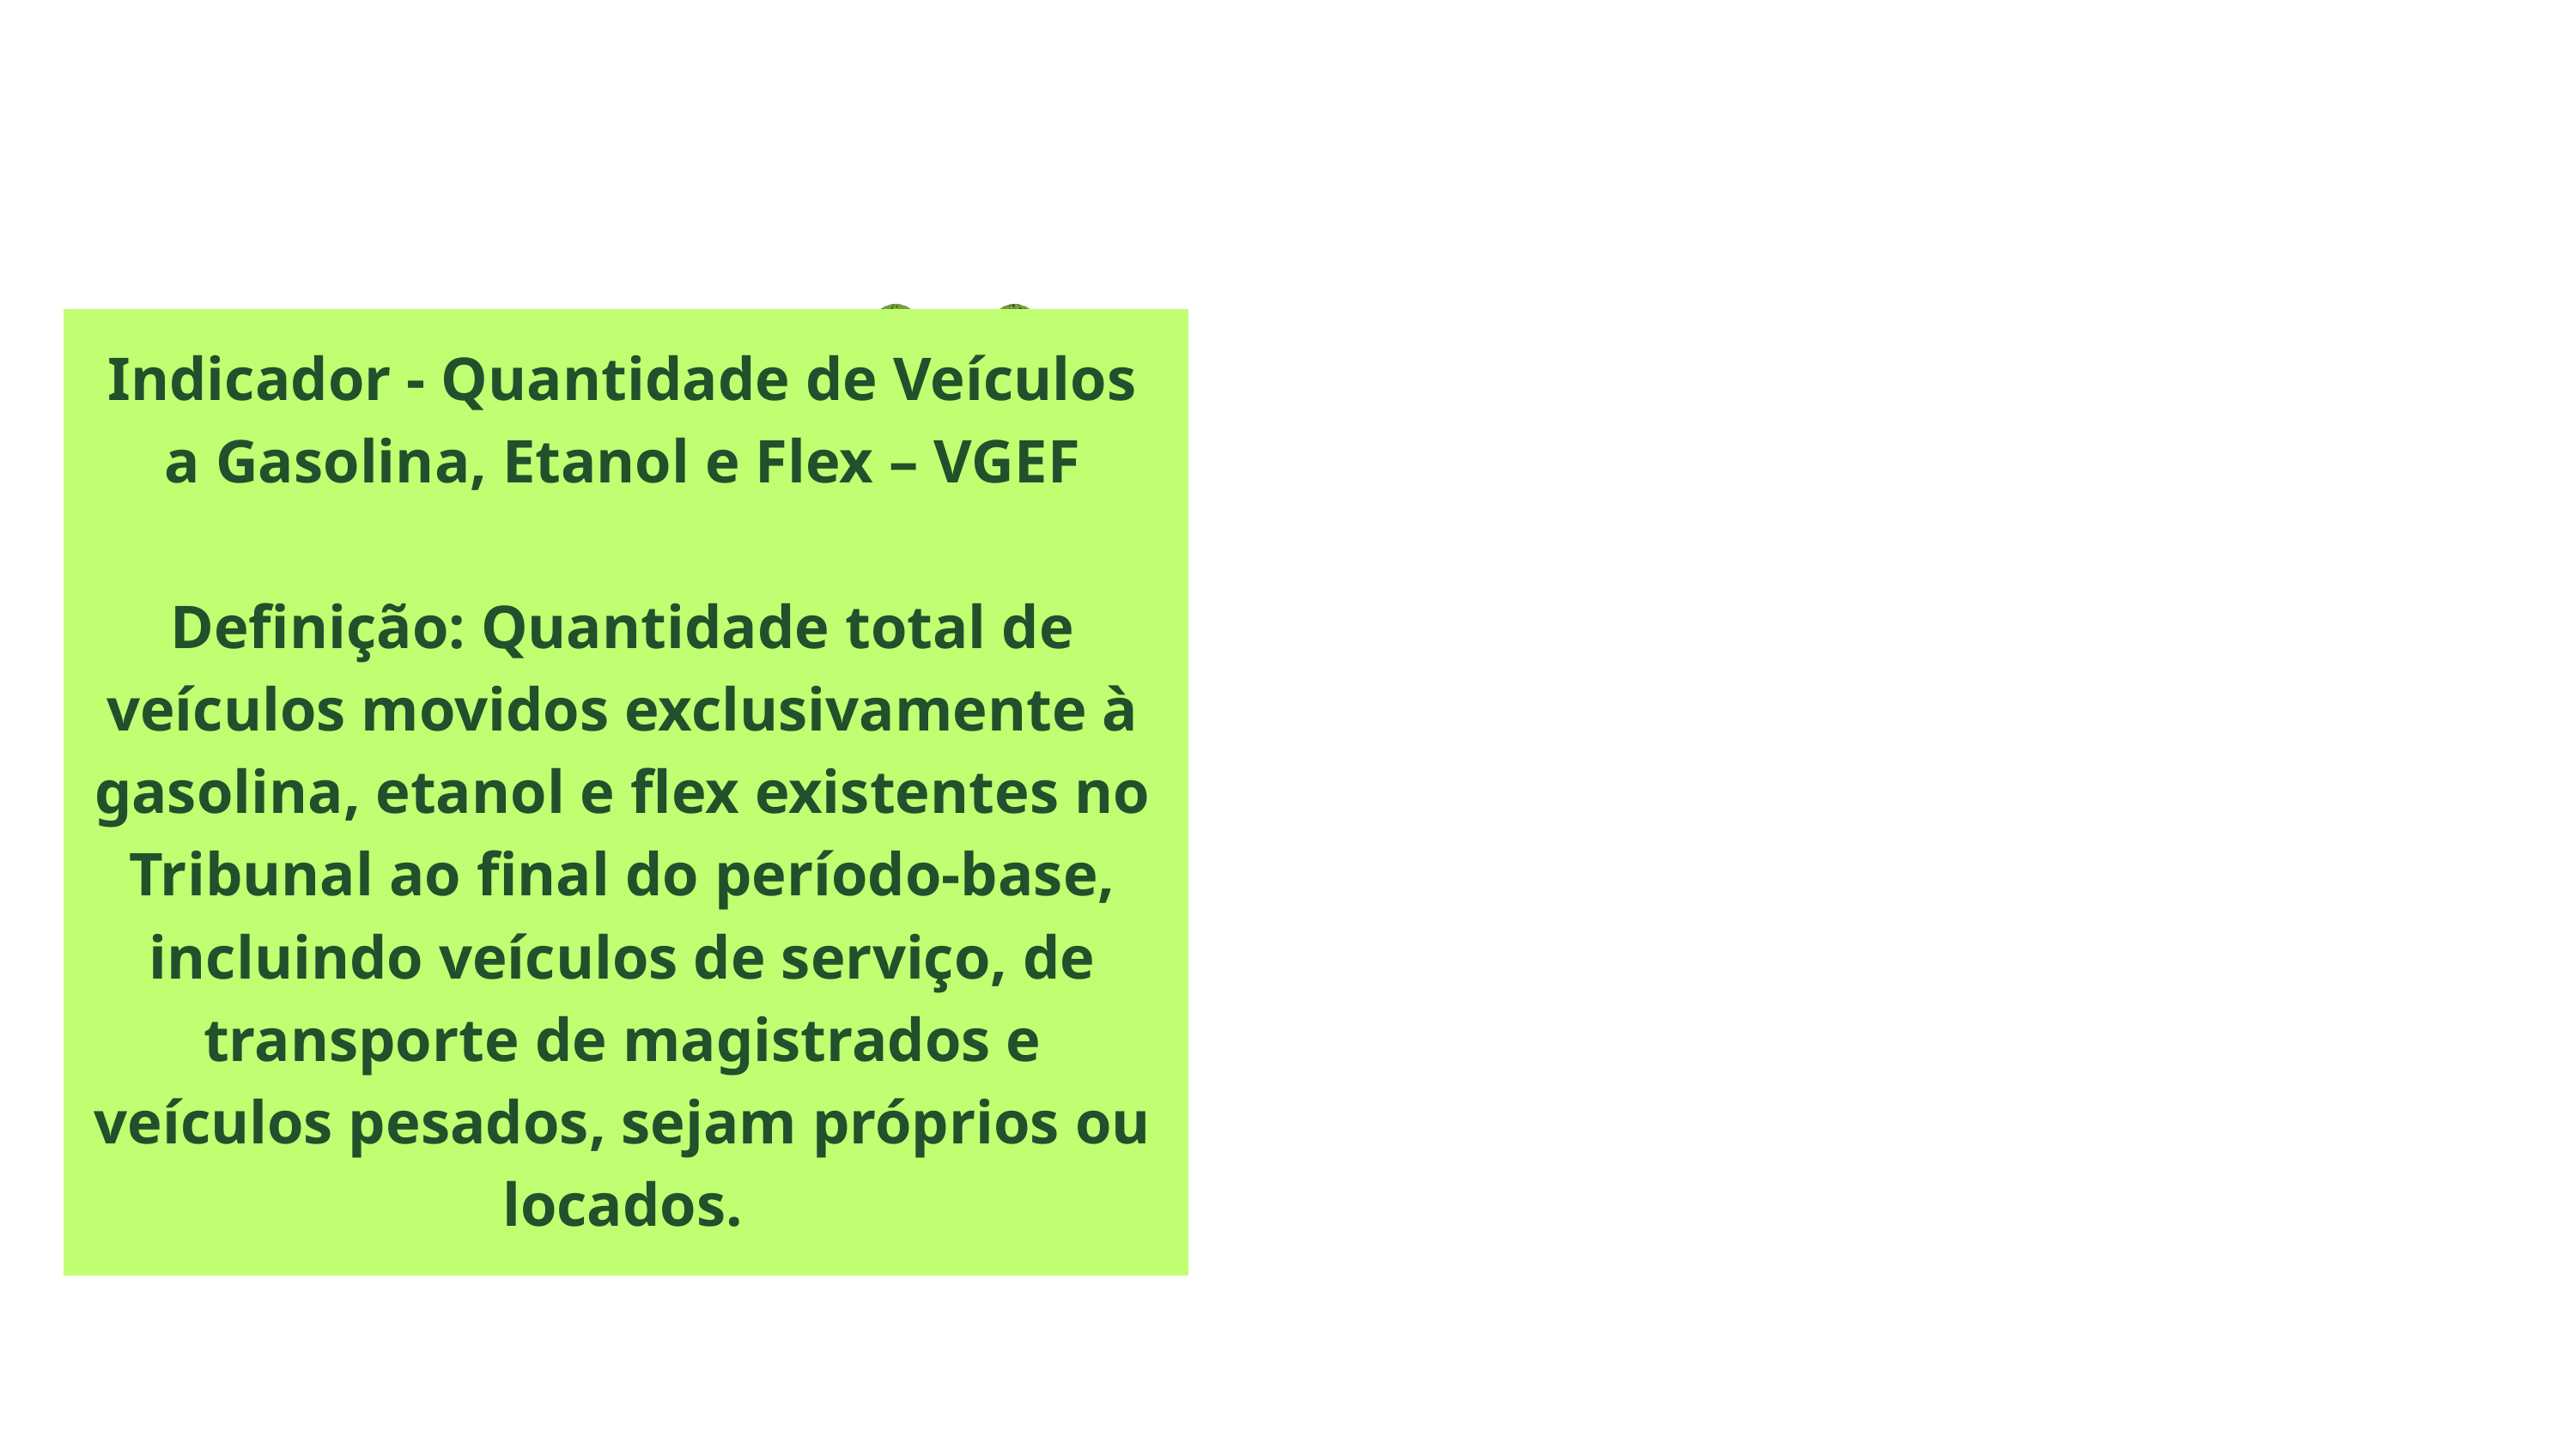

Fórmula: Quantidade de veículos movidos à gasolina e Flex.
Polaridade: Quanto menor o valor, melhor o desempenho.
P
eriodicidade: Anual.
Metodologia Análise de Desempenho: Anual
Unidade responsável pelas metas: Coordenadoria de Polícia Judicial.
Indicador - Quantidade de Veículos a Gasolina, Etanol e Flex – VGEF
Definição: Quantidade total de veículos movidos exclusivamente à gasolina, etanol e flex existentes no Tribunal ao final do período-base, incluindo veículos de serviço, de transporte de magistrados e veículos pesados, sejam próprios ou locados.